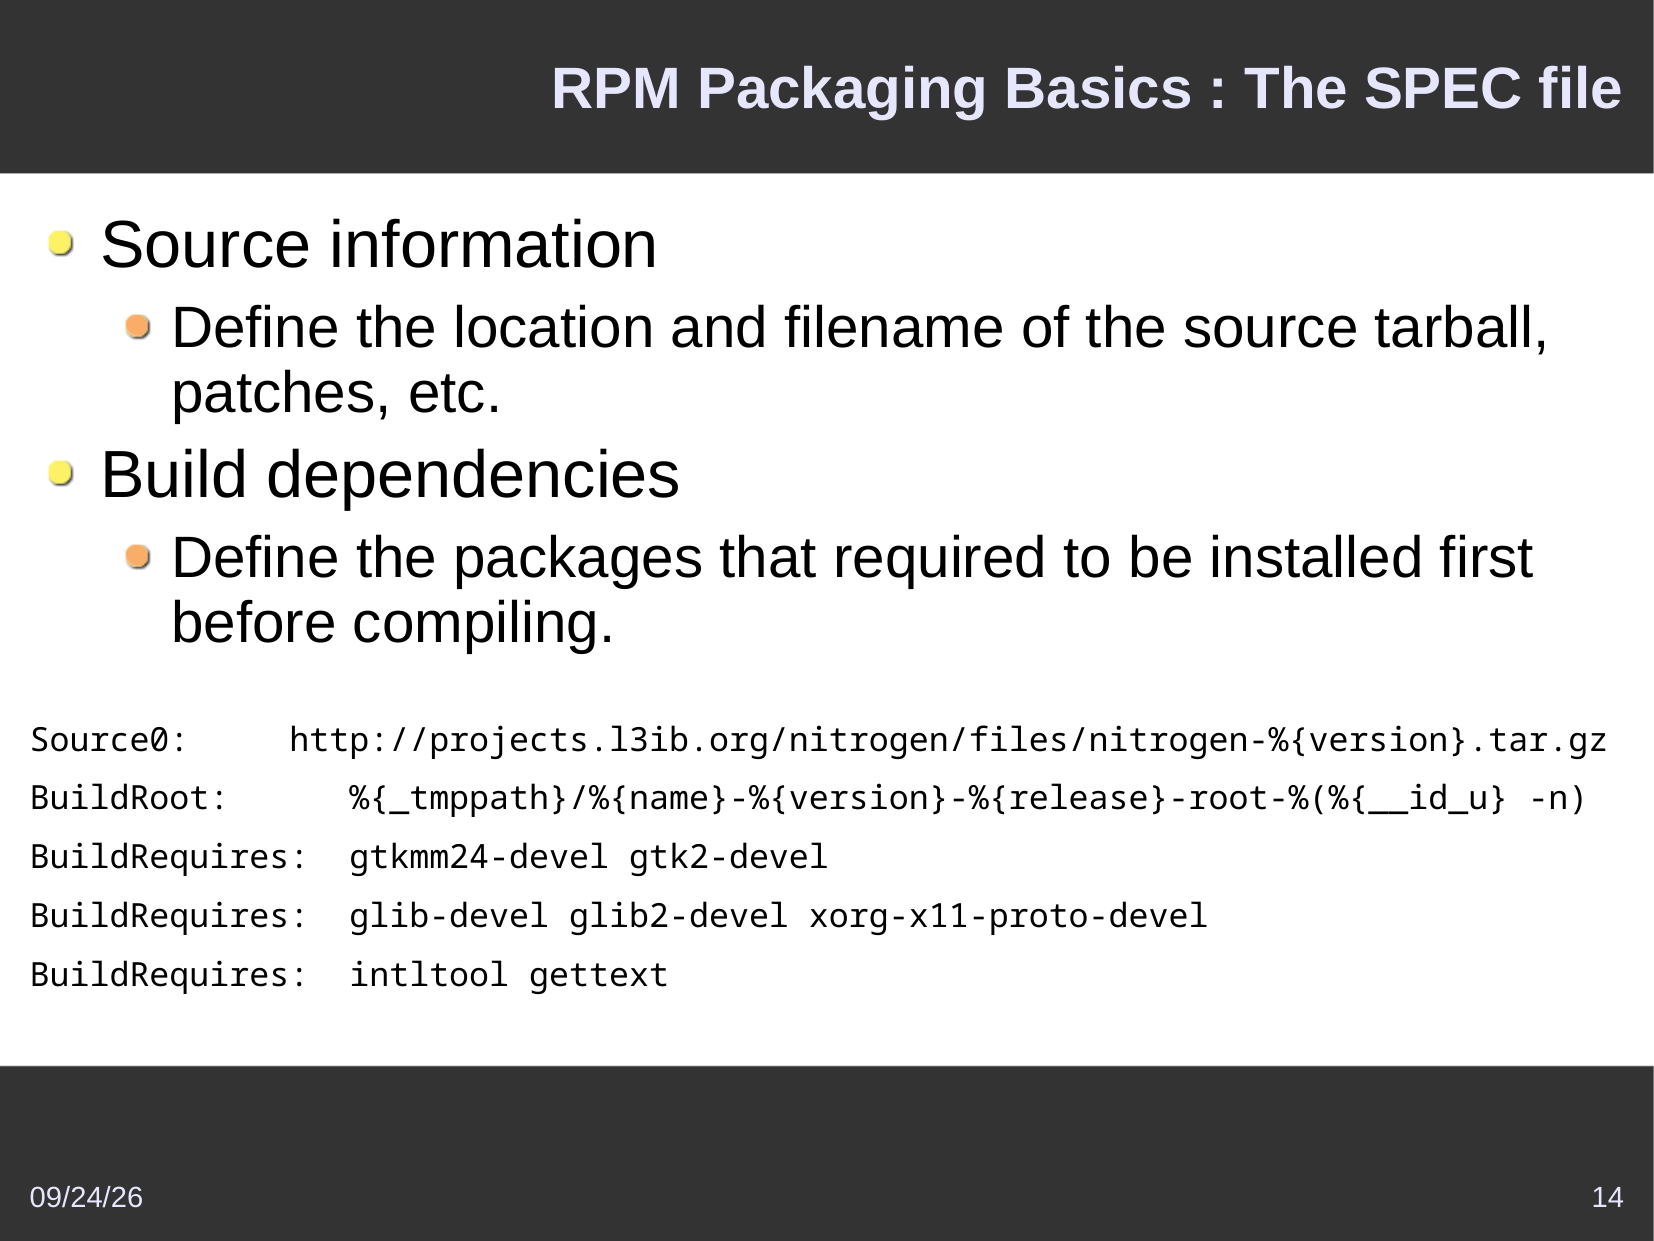

# RPM Packaging Basics : The SPEC file
Source information
Define the location and filename of the source tarball, patches, etc.
Build dependencies
Define the packages that required to be installed first before compiling.
Source0: http://projects.l3ib.org/nitrogen/files/nitrogen-%{version}.tar.gz
BuildRoot: %{_tmppath}/%{name}-%{version}-%{release}-root-%(%{__id_u} -n)
BuildRequires: gtkmm24-devel gtk2-devel
BuildRequires: glib-devel glib2-devel xorg-x11-proto-devel
BuildRequires: intltool gettext
14